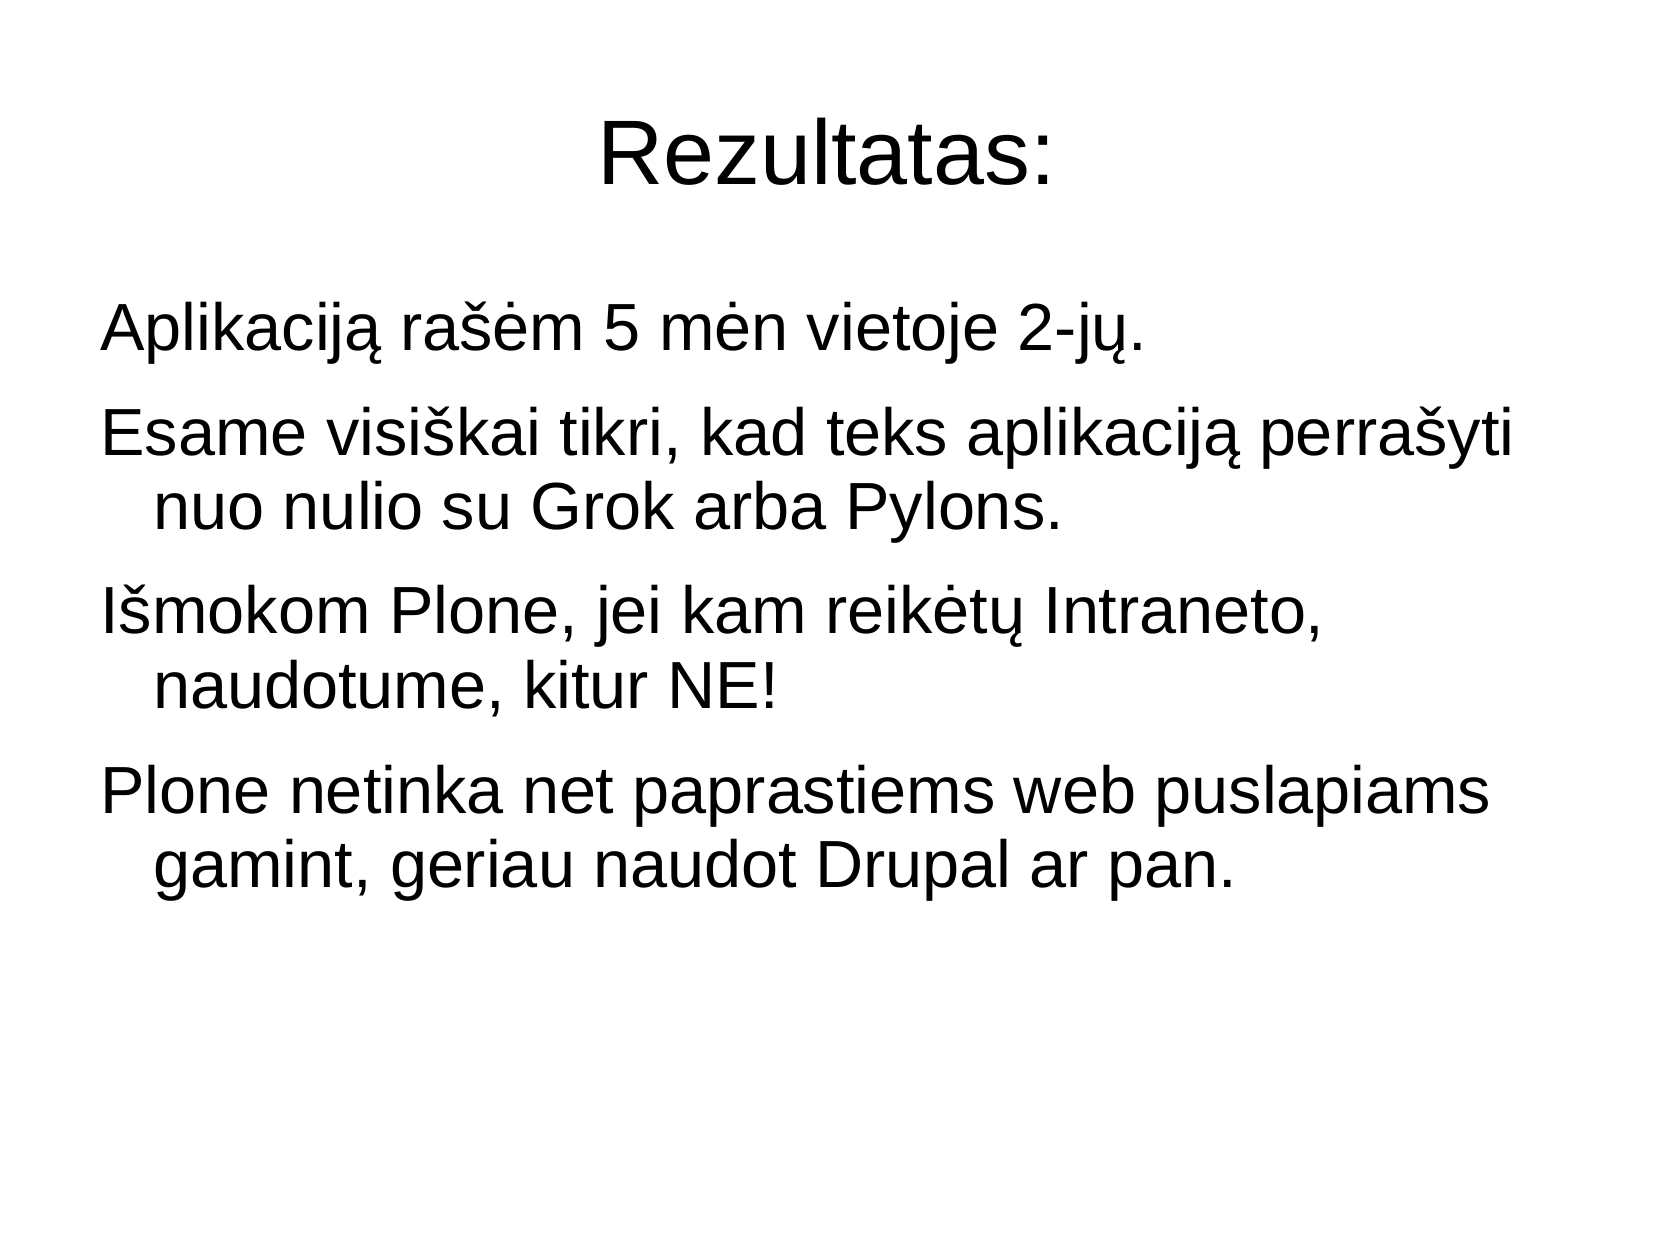

# Rezultatas:
Aplikaciją rašėm 5 mėn vietoje 2-jų.
Esame visiškai tikri, kad teks aplikaciją perrašyti nuo nulio su Grok arba Pylons.
Išmokom Plone, jei kam reikėtų Intraneto, naudotume, kitur NE!
Plone netinka net paprastiems web puslapiams gamint, geriau naudot Drupal ar pan.